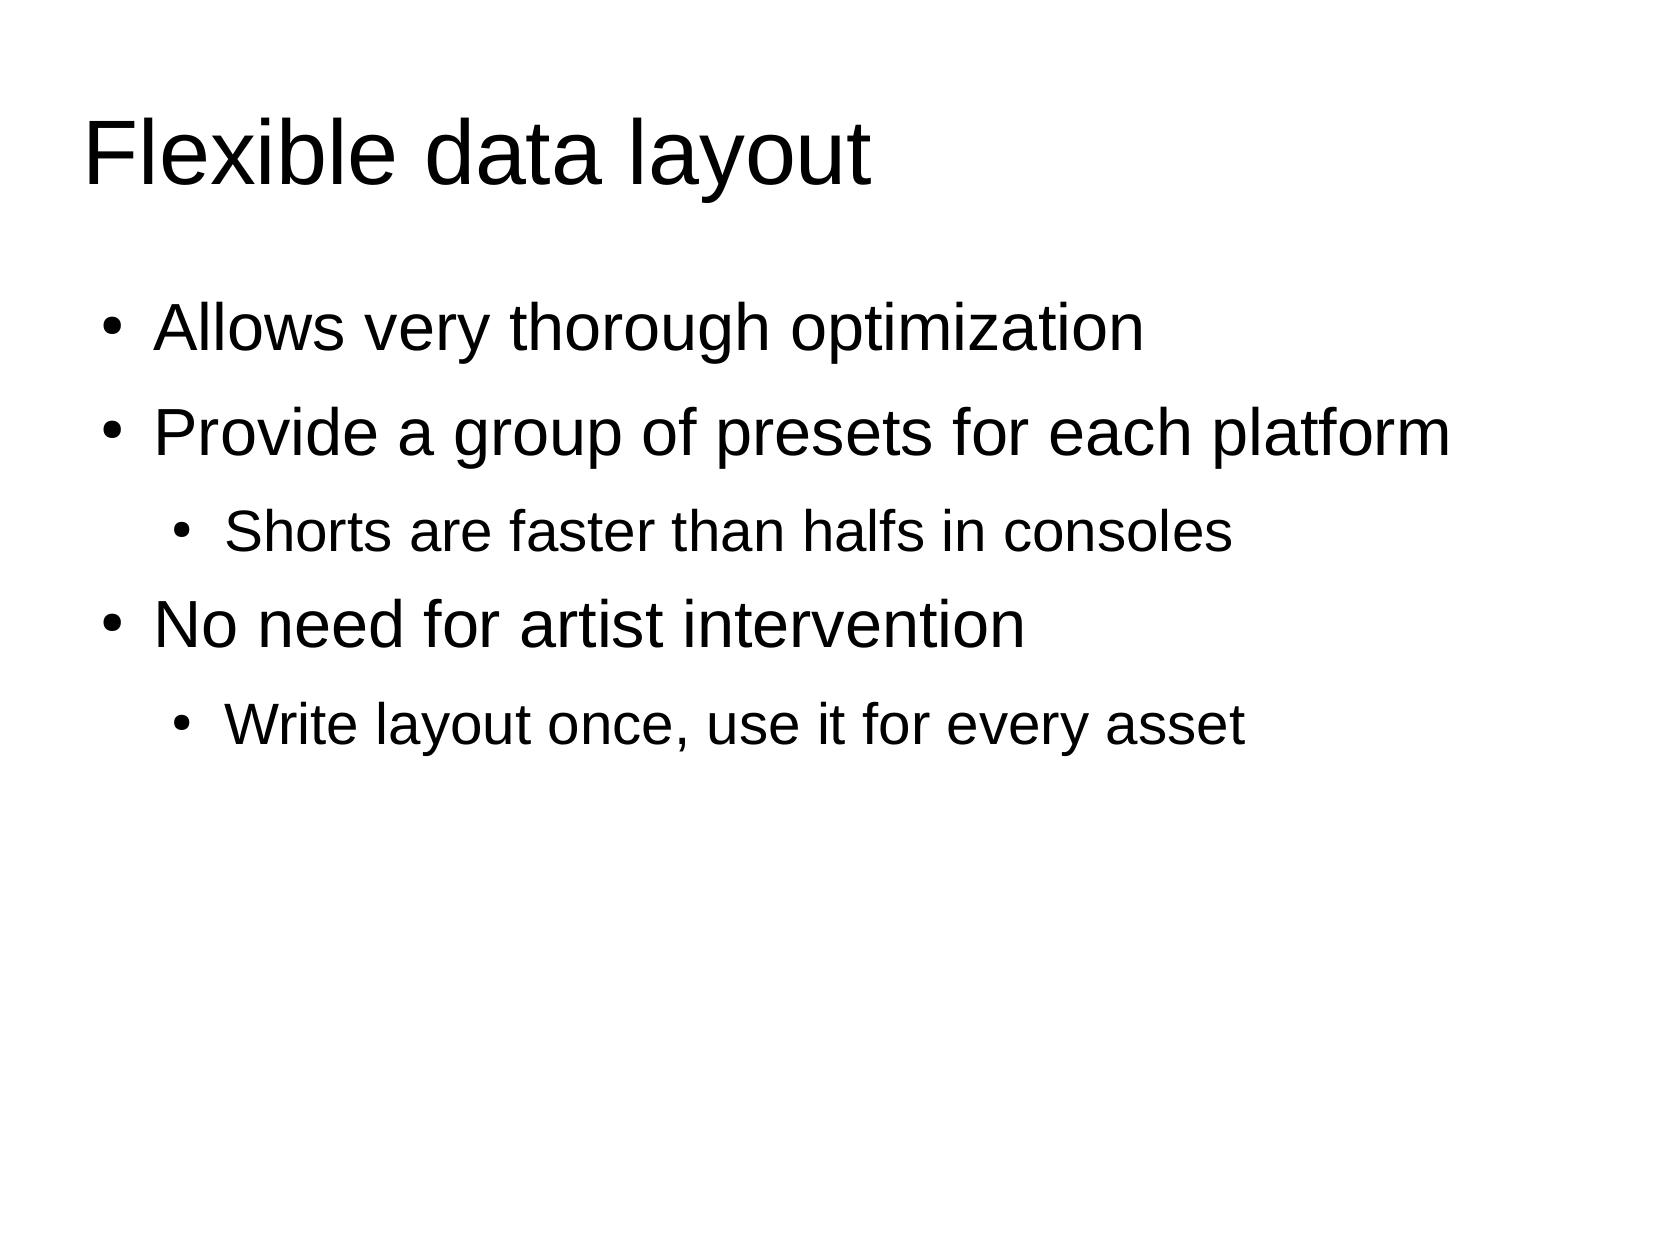

# Flexible data layout
Allows very thorough optimization
Provide a group of presets for each platform
Shorts are faster than halfs in consoles
No need for artist intervention
Write layout once, use it for every asset